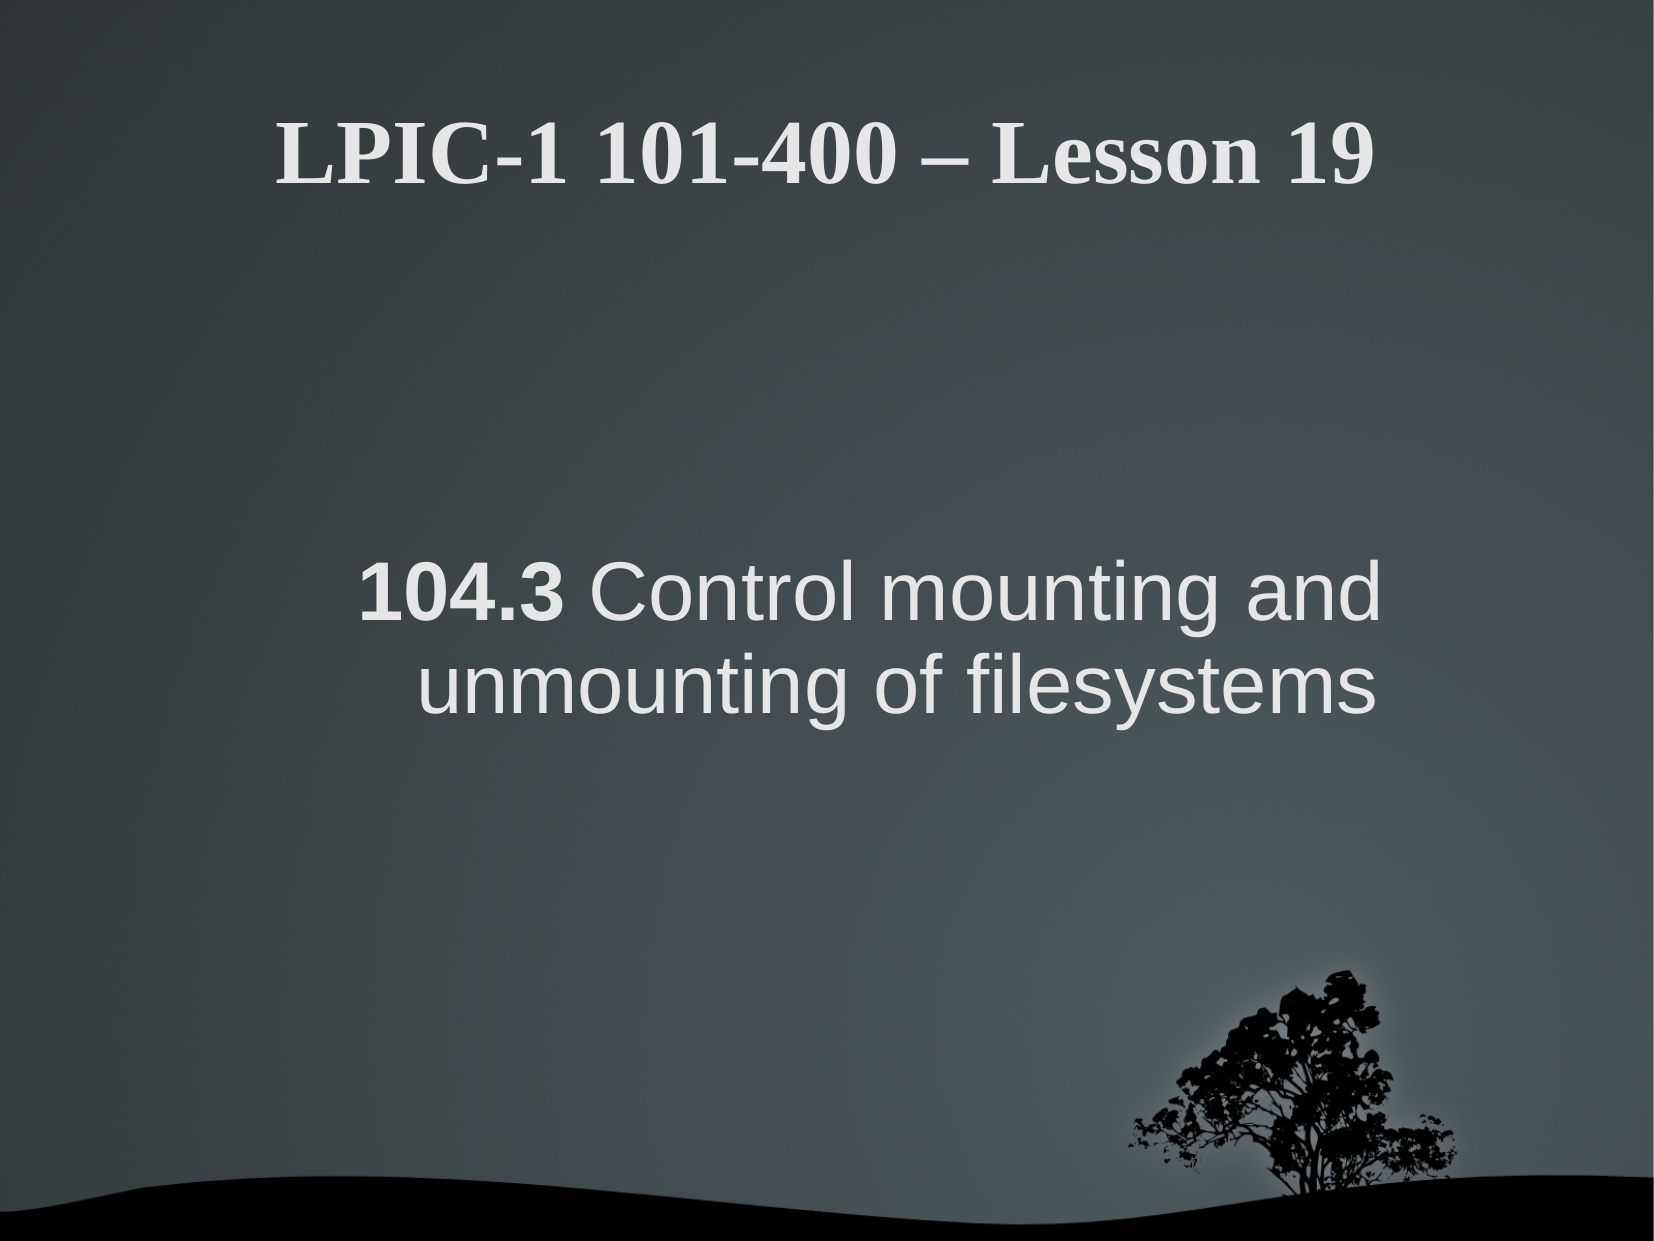

# LPIC-1 101-400 – Lesson 19
104.3 Control mounting and unmounting of filesystems